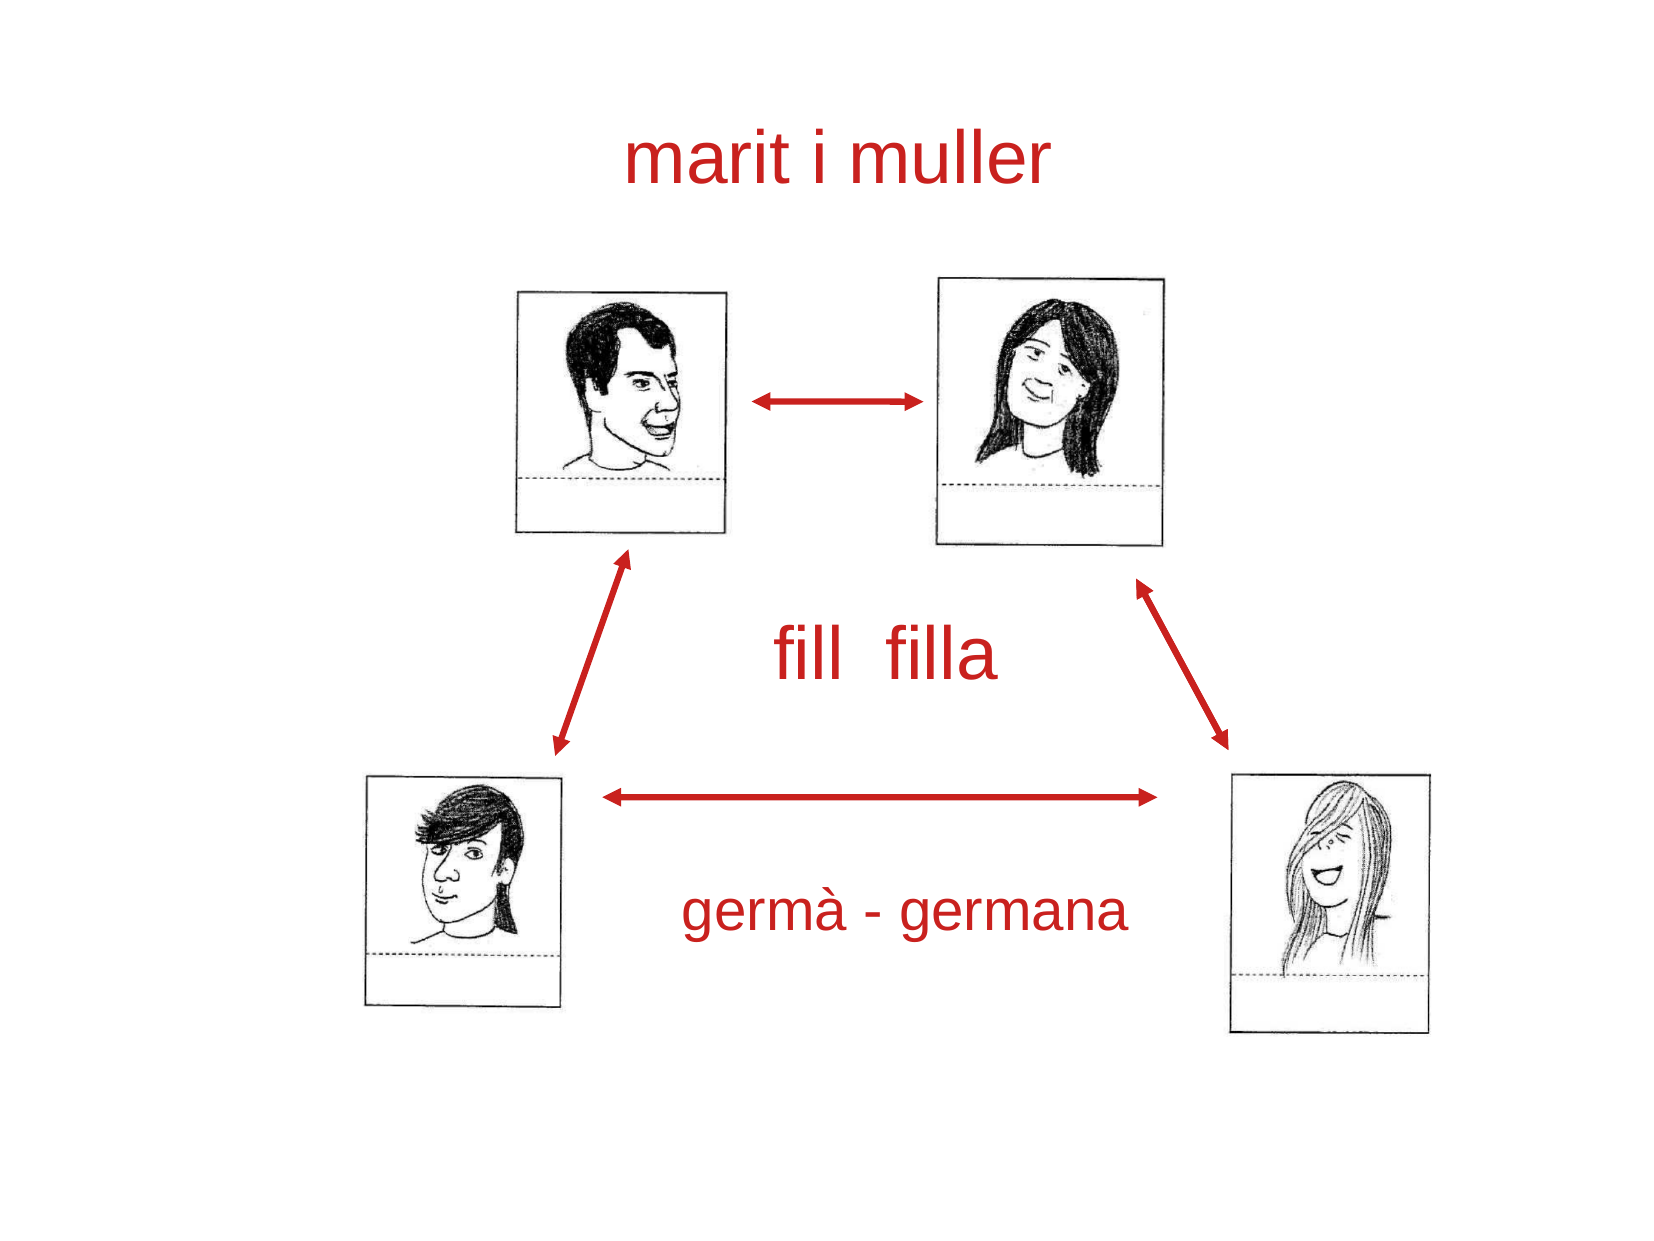

marit i muller
fill filla
germà - germana